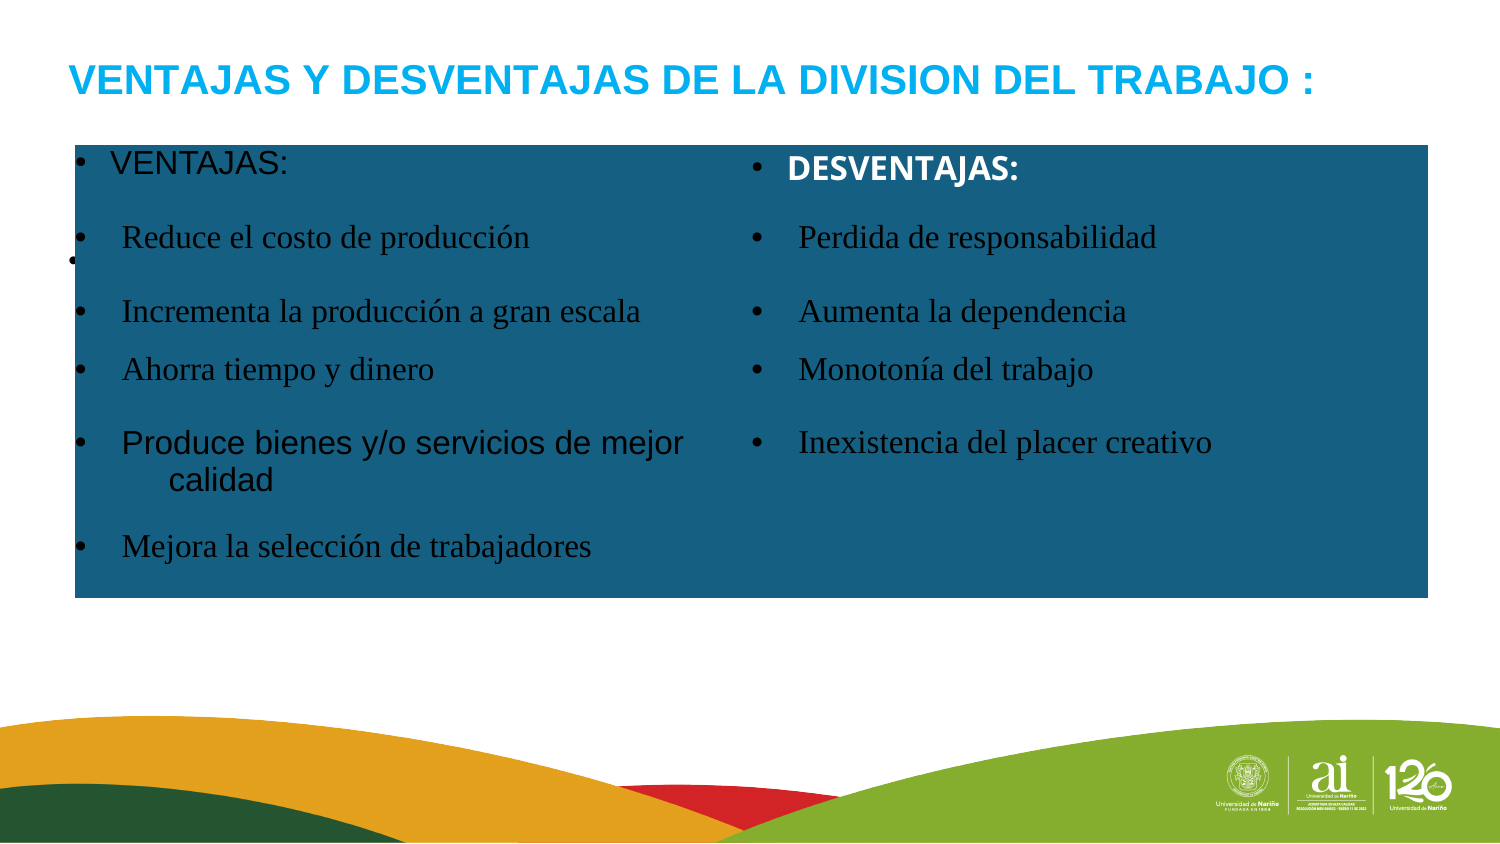

VENTAJAS Y DESVENTAJAS DE LA DIVISION DEL TRABAJO :
| VENTAJAS: | DESVENTAJAS: |
| --- | --- |
| Reduce el costo de producción | Perdida de responsabilidad |
| Incrementa la producción a gran escala | Aumenta la dependencia |
| Ahorra tiempo y dinero | Monotonía del trabajo |
| Produce bienes y/o servicios de mejor calidad | Inexistencia del placer creativo |
| Mejora la selección de trabajadores | |